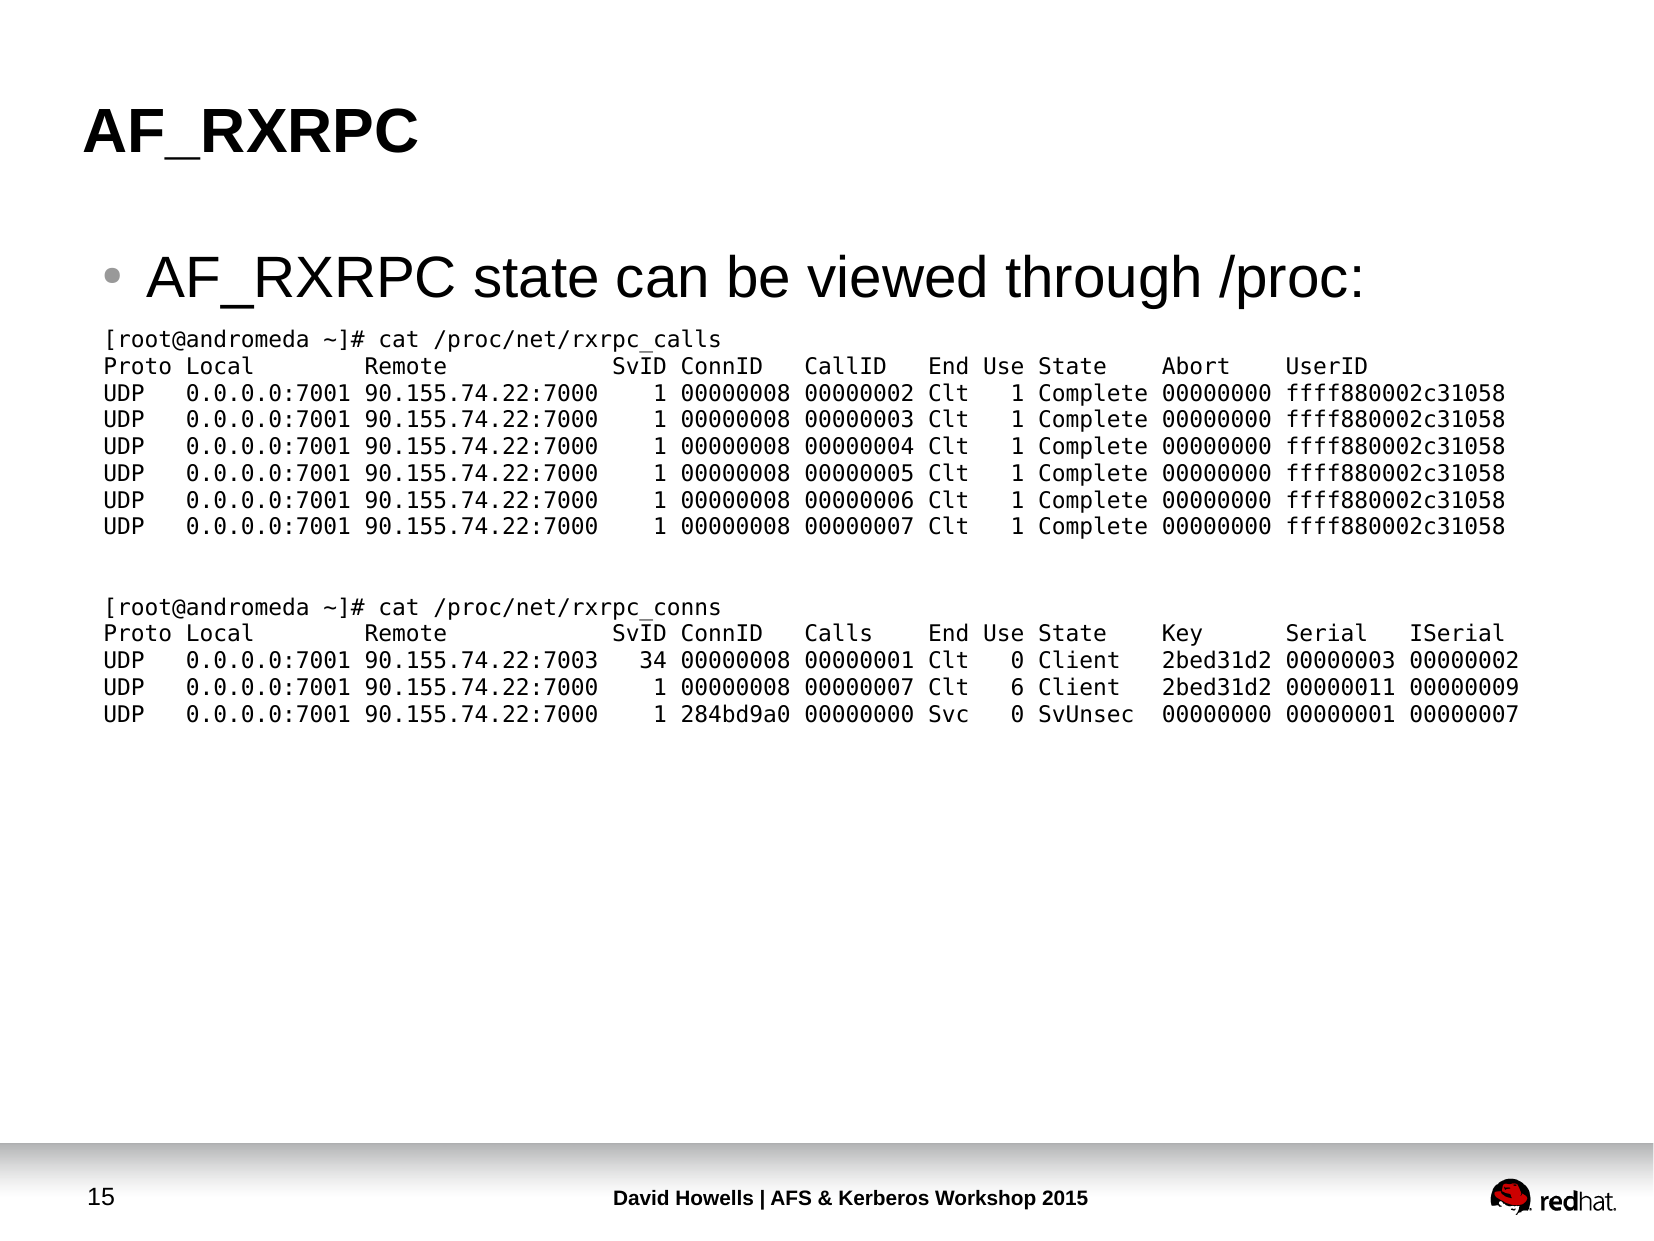

# AF_RXRPC
AF_RXRPC state can be viewed through /proc:
[root@andromeda ~]# cat /proc/net/rxrpc_calls
Proto Local Remote SvID ConnID CallID End Use State Abort UserID
UDP 0.0.0.0:7001 90.155.74.22:7000 1 00000008 00000002 Clt 1 Complete 00000000 ffff880002c31058
UDP 0.0.0.0:7001 90.155.74.22:7000 1 00000008 00000003 Clt 1 Complete 00000000 ffff880002c31058
UDP 0.0.0.0:7001 90.155.74.22:7000 1 00000008 00000004 Clt 1 Complete 00000000 ffff880002c31058
UDP 0.0.0.0:7001 90.155.74.22:7000 1 00000008 00000005 Clt 1 Complete 00000000 ffff880002c31058
UDP 0.0.0.0:7001 90.155.74.22:7000 1 00000008 00000006 Clt 1 Complete 00000000 ffff880002c31058
UDP 0.0.0.0:7001 90.155.74.22:7000 1 00000008 00000007 Clt 1 Complete 00000000 ffff880002c31058
[root@andromeda ~]# cat /proc/net/rxrpc_conns
Proto Local Remote SvID ConnID Calls End Use State Key Serial ISerial
UDP 0.0.0.0:7001 90.155.74.22:7003 34 00000008 00000001 Clt 0 Client 2bed31d2 00000003 00000002
UDP 0.0.0.0:7001 90.155.74.22:7000 1 00000008 00000007 Clt 6 Client 2bed31d2 00000011 00000009
UDP 0.0.0.0:7001 90.155.74.22:7000 1 284bd9a0 00000000 Svc 0 SvUnsec 00000000 00000001 00000007